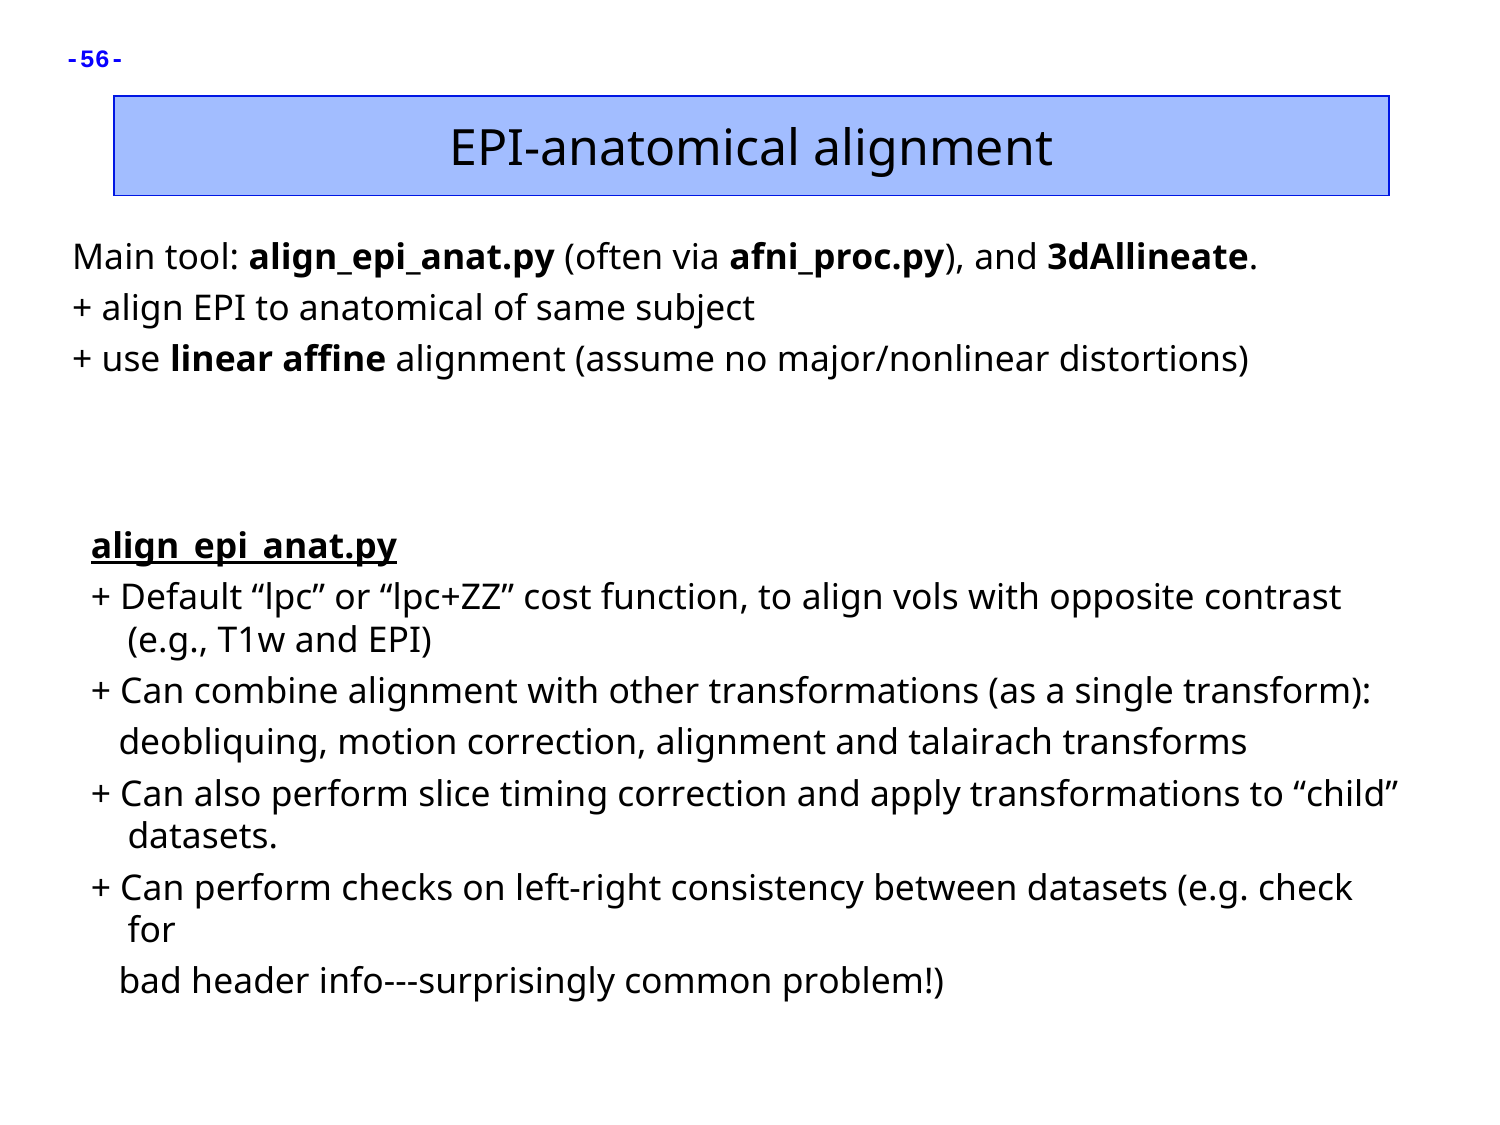

EPI-anatomical alignment
Main tool: align_epi_anat.py (often via afni_proc.py), and 3dAllineate.
+ align EPI to anatomical of same subject
+ use linear affine alignment (assume no major/nonlinear distortions)
align_epi_anat.py
+ Default “lpc” or “lpc+ZZ” cost function, to align vols with opposite contrast (e.g., T1w and EPI)
+ Can combine alignment with other transformations (as a single transform):
 deobliquing, motion correction, alignment and talairach transforms
+ Can also perform slice timing correction and apply transformations to “child” datasets.
+ Can perform checks on left-right consistency between datasets (e.g. check for
 bad header info---surprisingly common problem!)